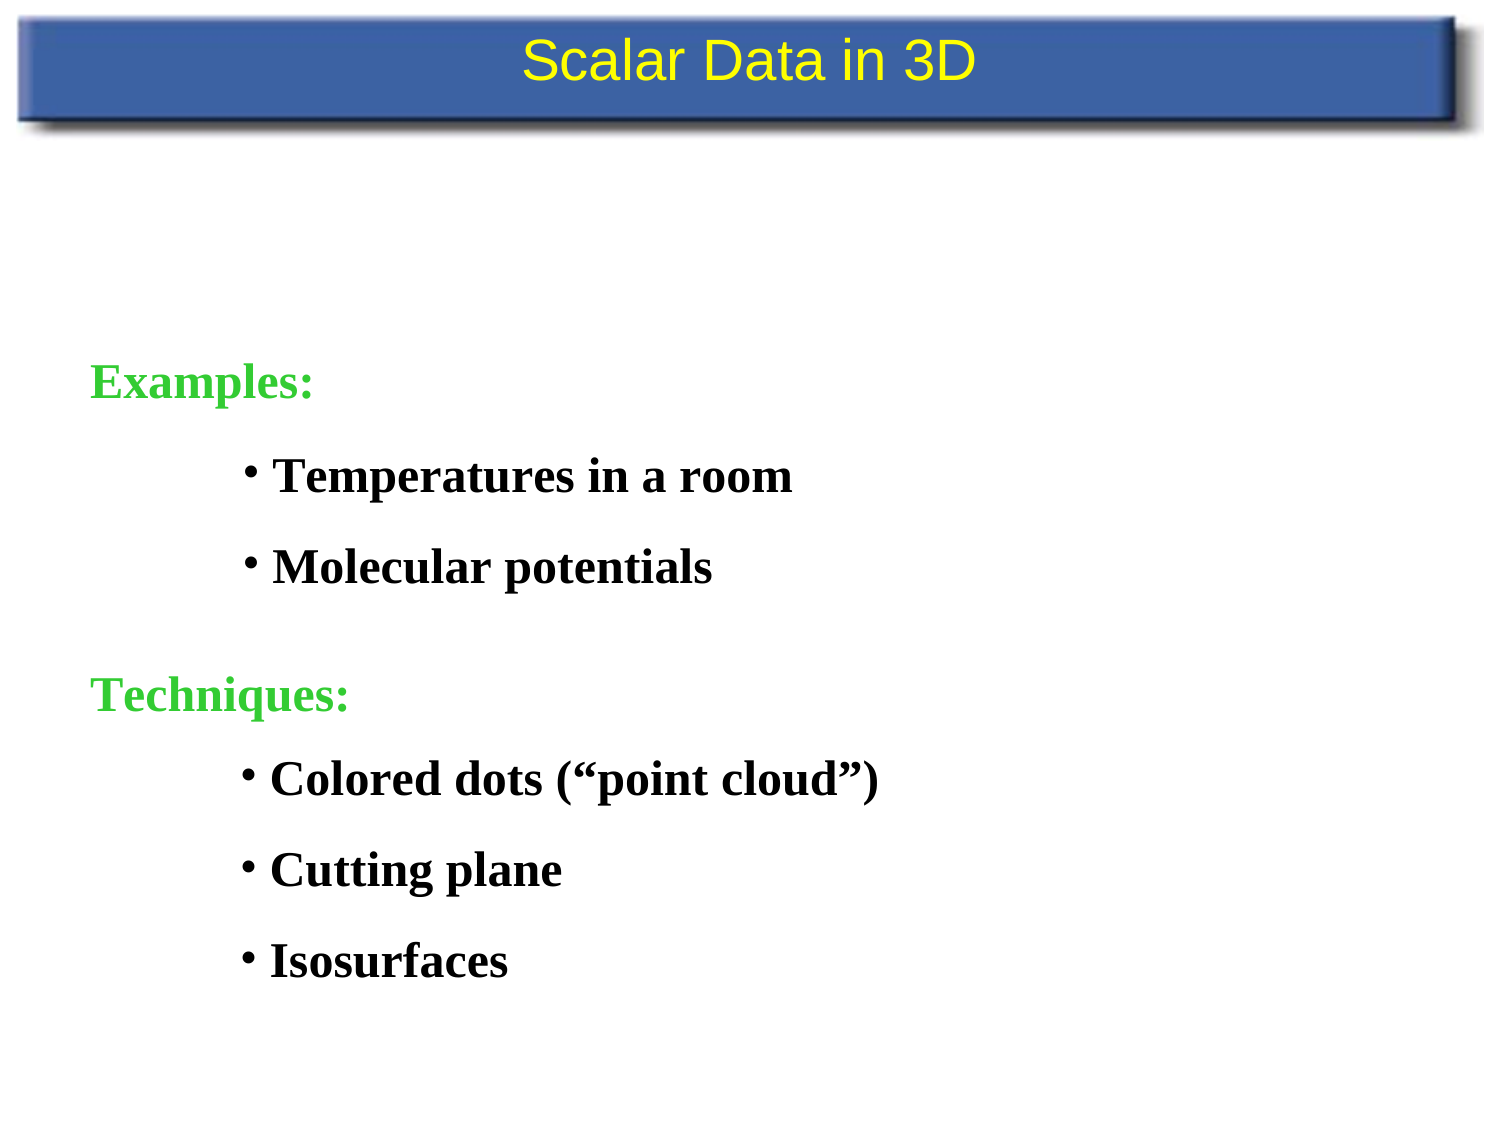

# Scalar Data in 3D
Examples:
 Temperatures in a room
 Molecular potentials
Techniques:
 Colored dots (“point cloud”)
 Cutting plane
 Isosurfaces